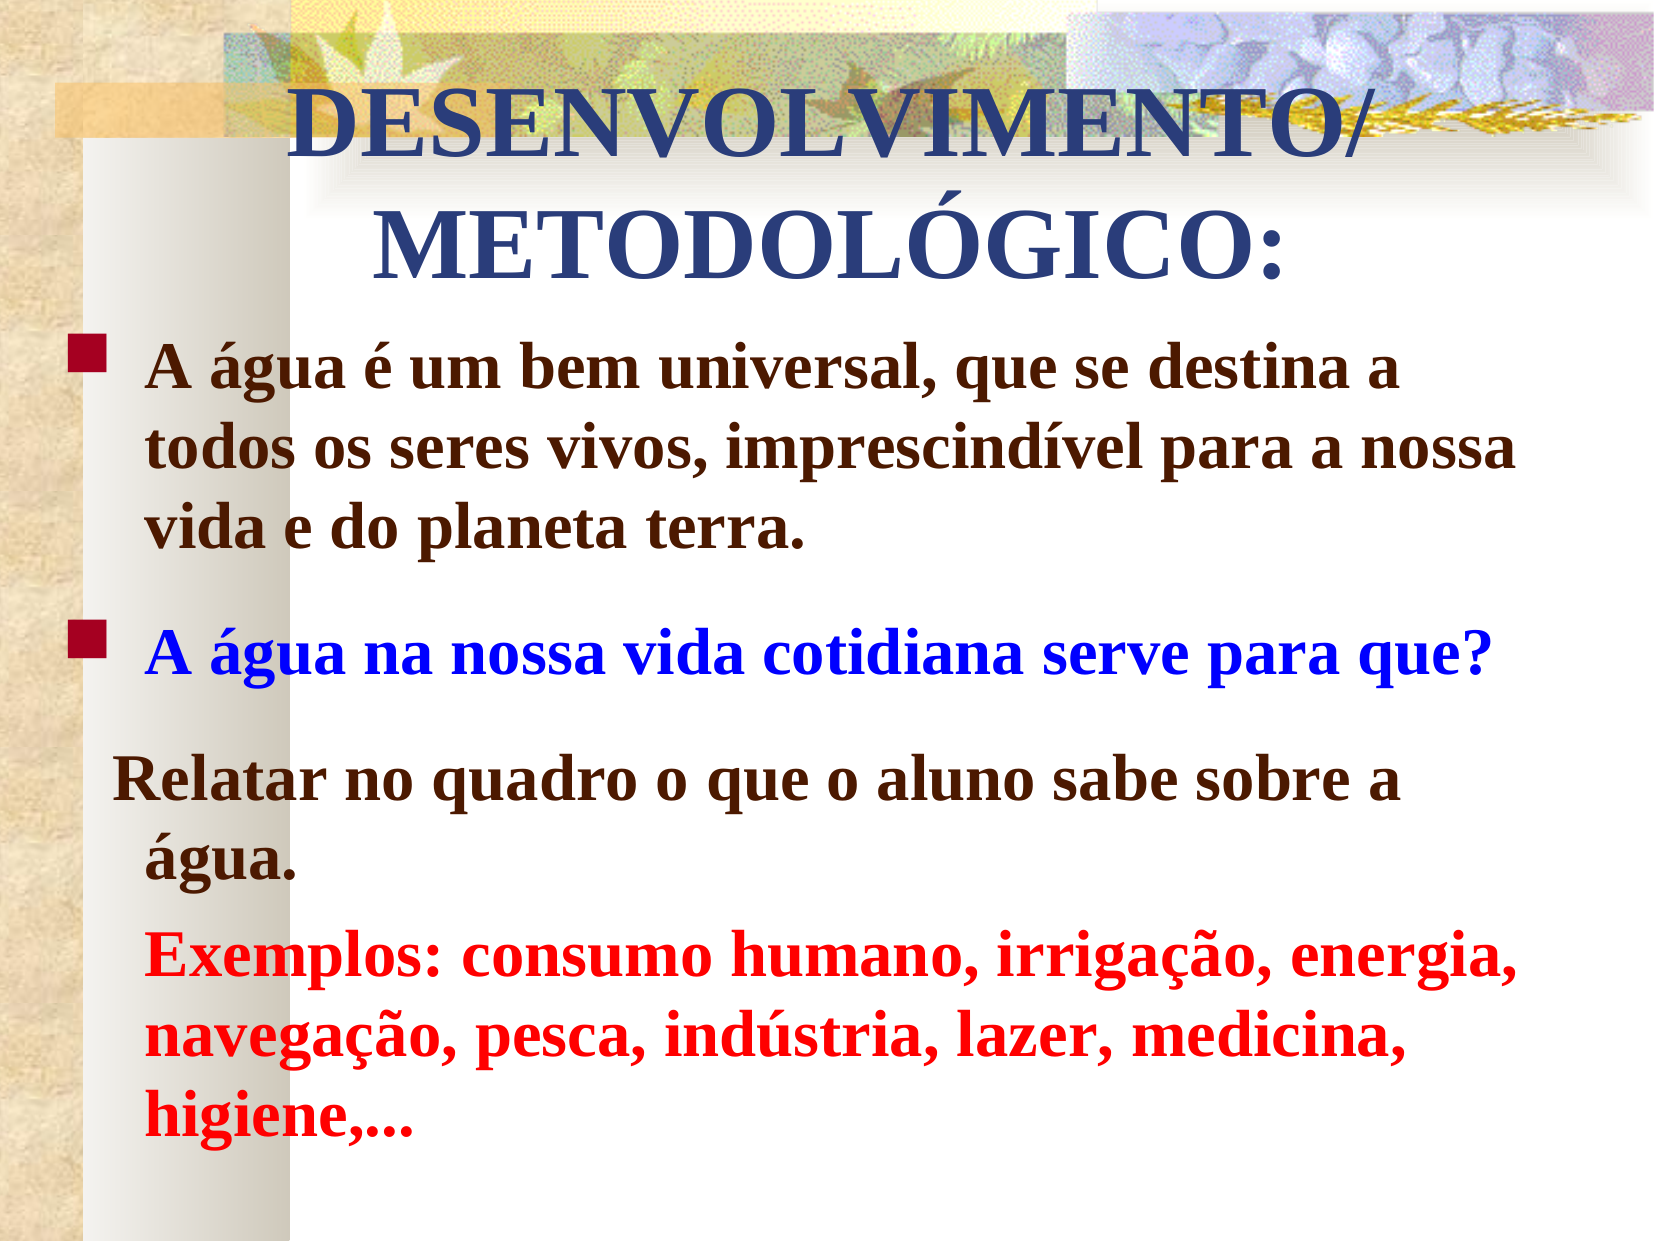

DESENVOLVIMENTO/ METODOLÓGICO:
A água é um bem universal, que se destina a todos os seres vivos, imprescindível para a nossa vida e do planeta terra.
A água na nossa vida cotidiana serve para que?
 Relatar no quadro o que o aluno sabe sobre a água.
 	Exemplos: consumo humano, irrigação, energia, navegação, pesca, indústria, lazer, medicina, higiene,...